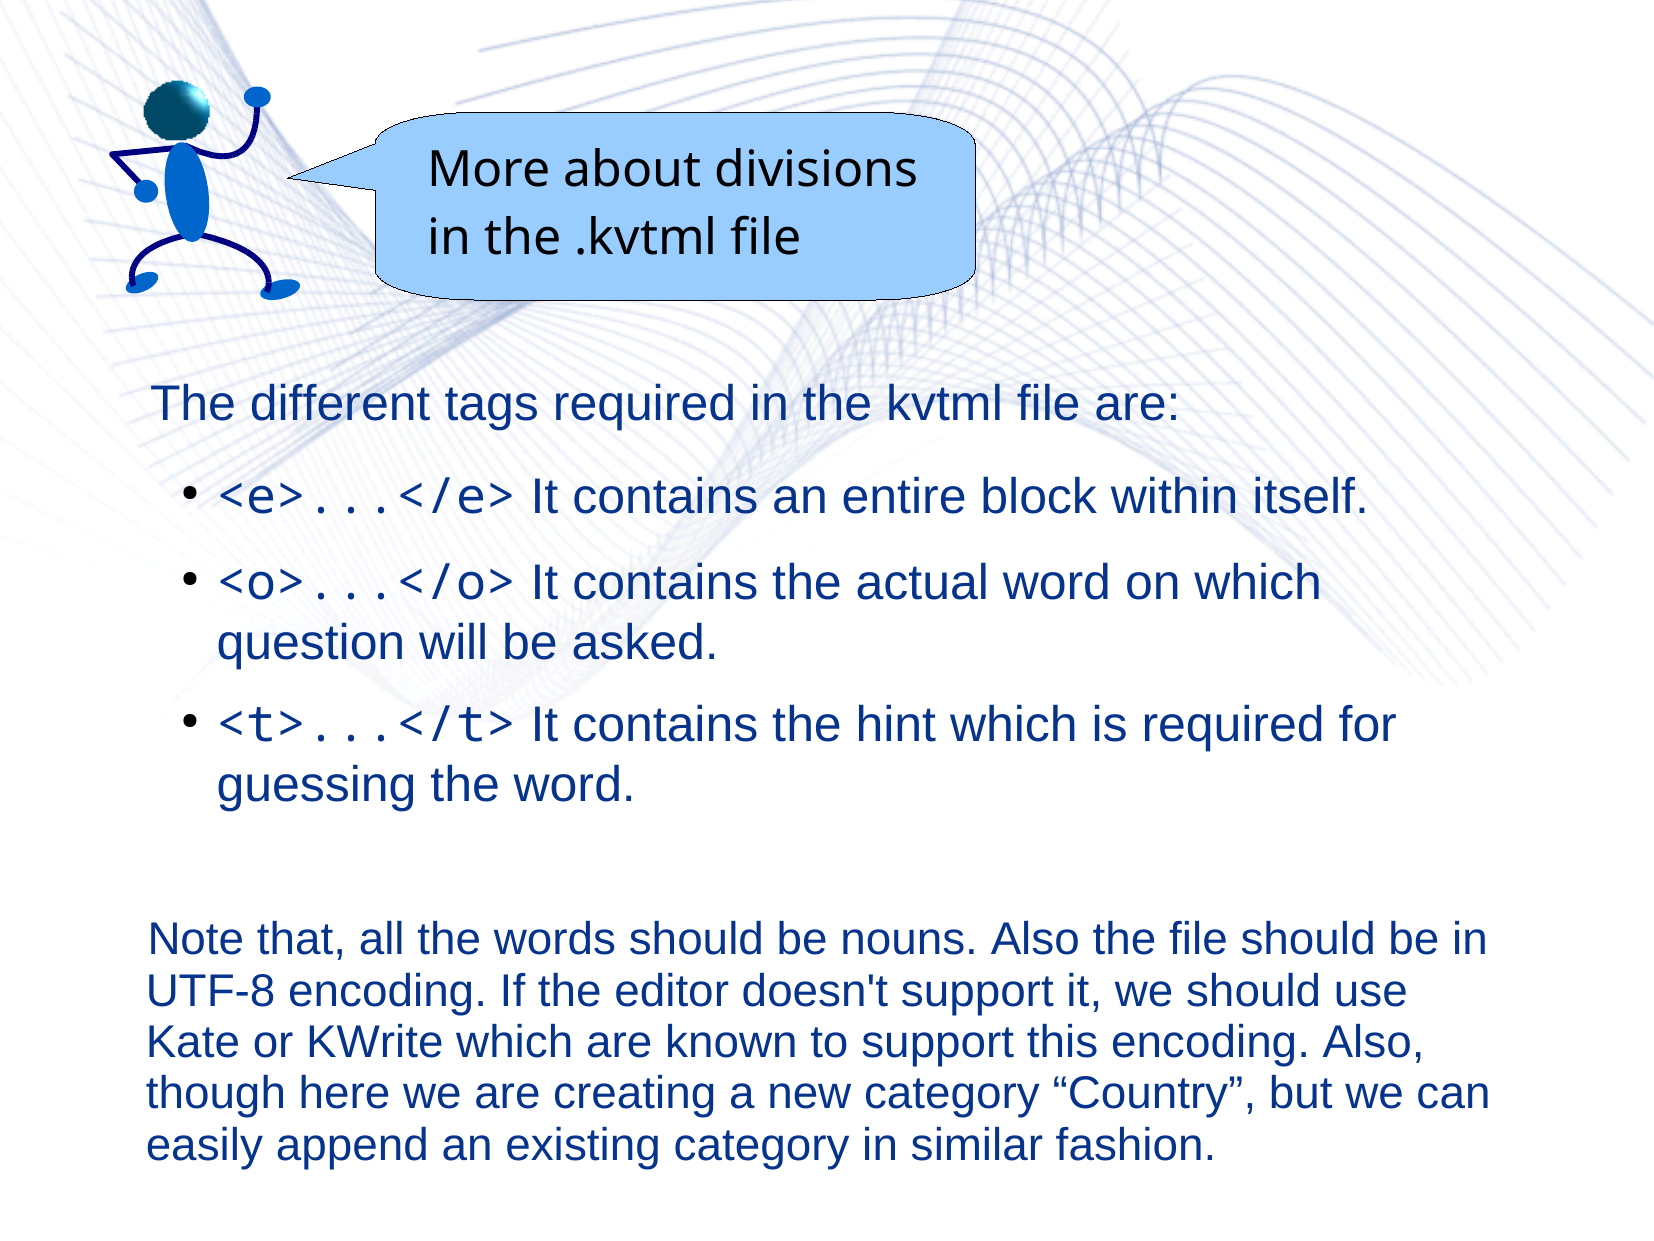

More about divisions in the .kvtml file
# The different tags required in the kvtml file are:
<e>...</e> It contains an entire block within itself.
<o>...</o> It contains the actual word on which question will be asked.
<t>...</t> It contains the hint which is required for guessing the word.
 Note that, all the words should be nouns. Also the file should be in UTF-8 encoding. If the editor doesn't support it, we should use Kate or KWrite which are known to support this encoding. Also, though here we are creating a new category “Country”, but we can easily append an existing category in similar fashion.